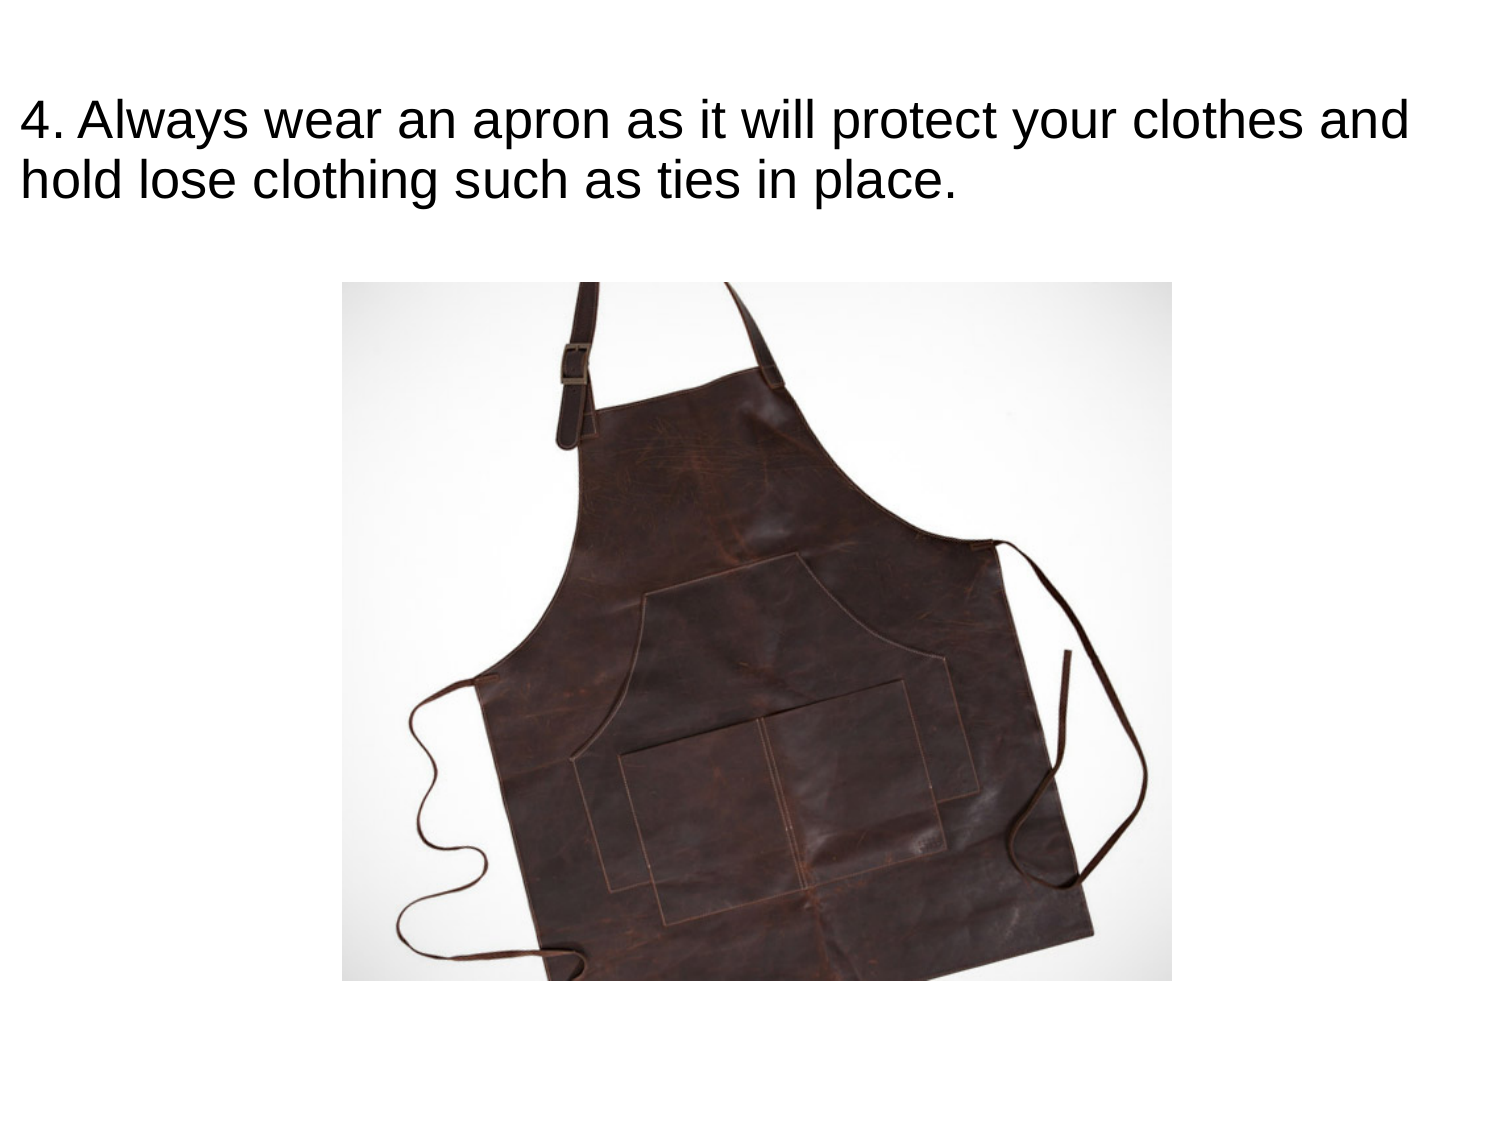

4. Always wear an apron as it will protect your clothes and hold lose clothing such as ties in place.